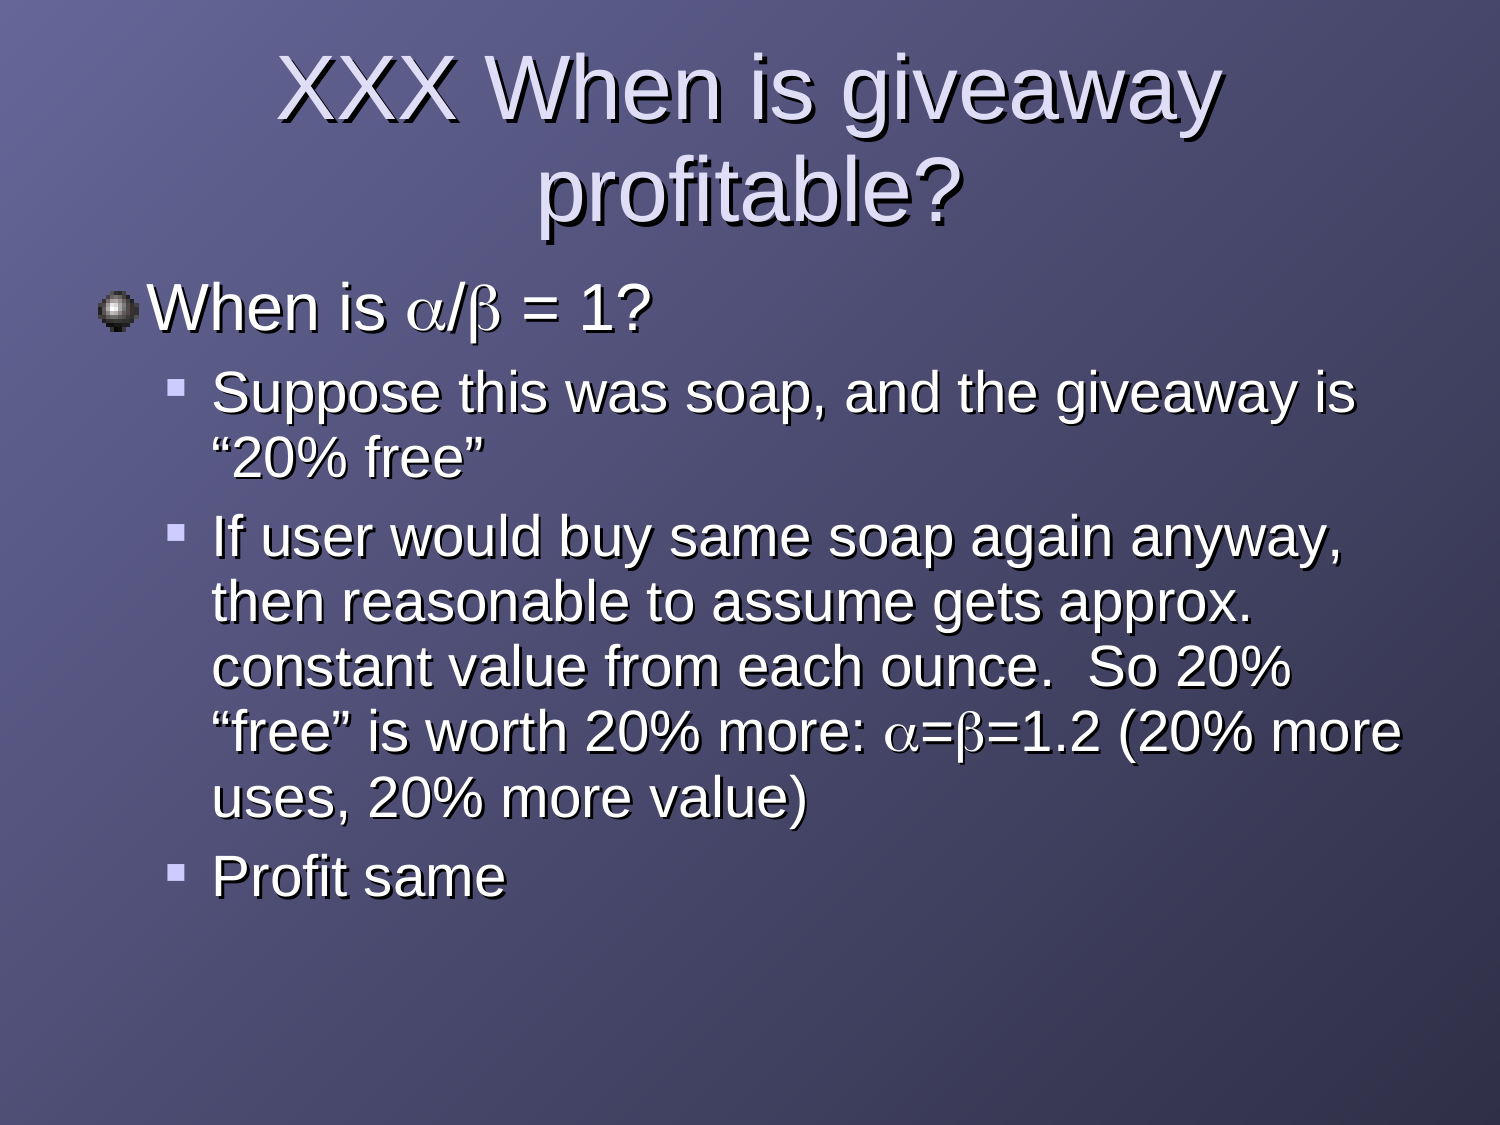

# XXX When is giveaway profitable?
When is / = 1?
Suppose this was soap, and the giveaway is “20% free”
If user would buy same soap again anyway, then reasonable to assume gets approx. constant value from each ounce. So 20% “free” is worth 20% more: ==1.2 (20% more uses, 20% more value)
Profit same